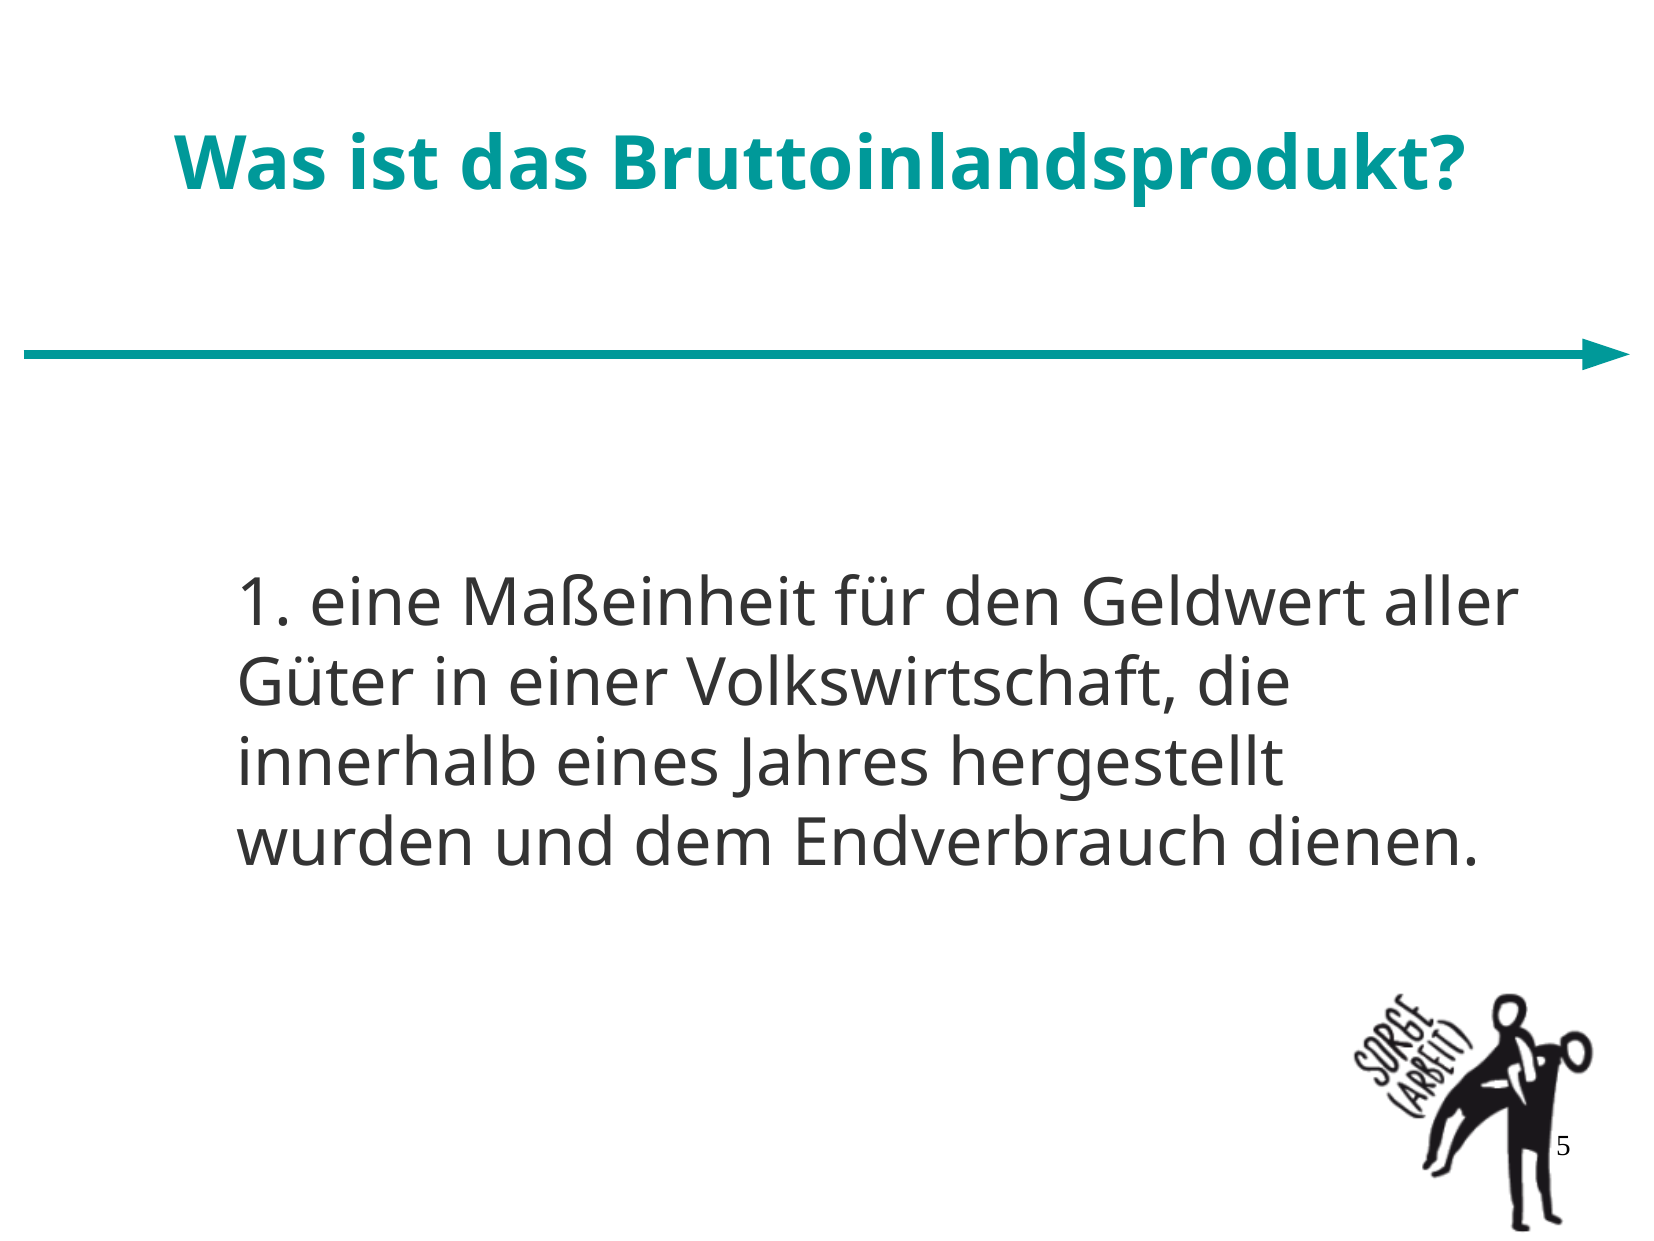

# Was ist das Bruttoinlandsprodukt?
1. eine Maßeinheit für den Geldwert aller Güter in einer Volkswirtschaft, die innerhalb eines Jahres hergestellt wurden und dem Endverbrauch dienen.
5